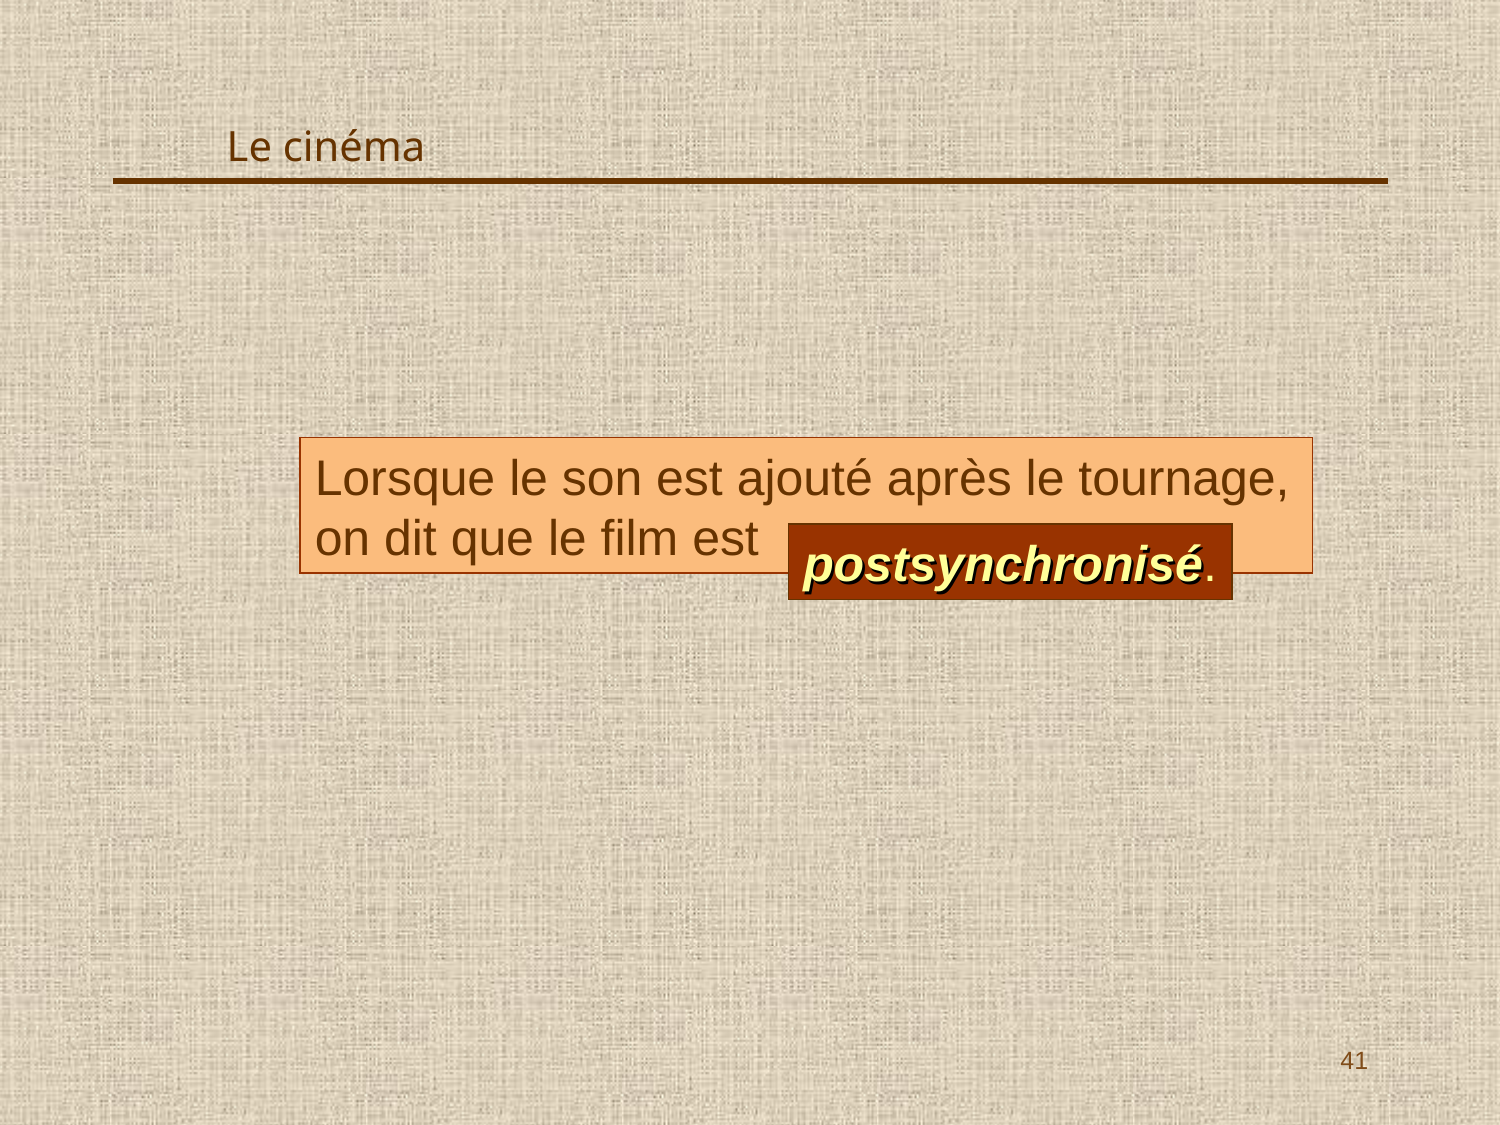

Le cinéma
Lorsque le son est ajouté après le tournage, on dit que le film est
postsynchronisé.
41